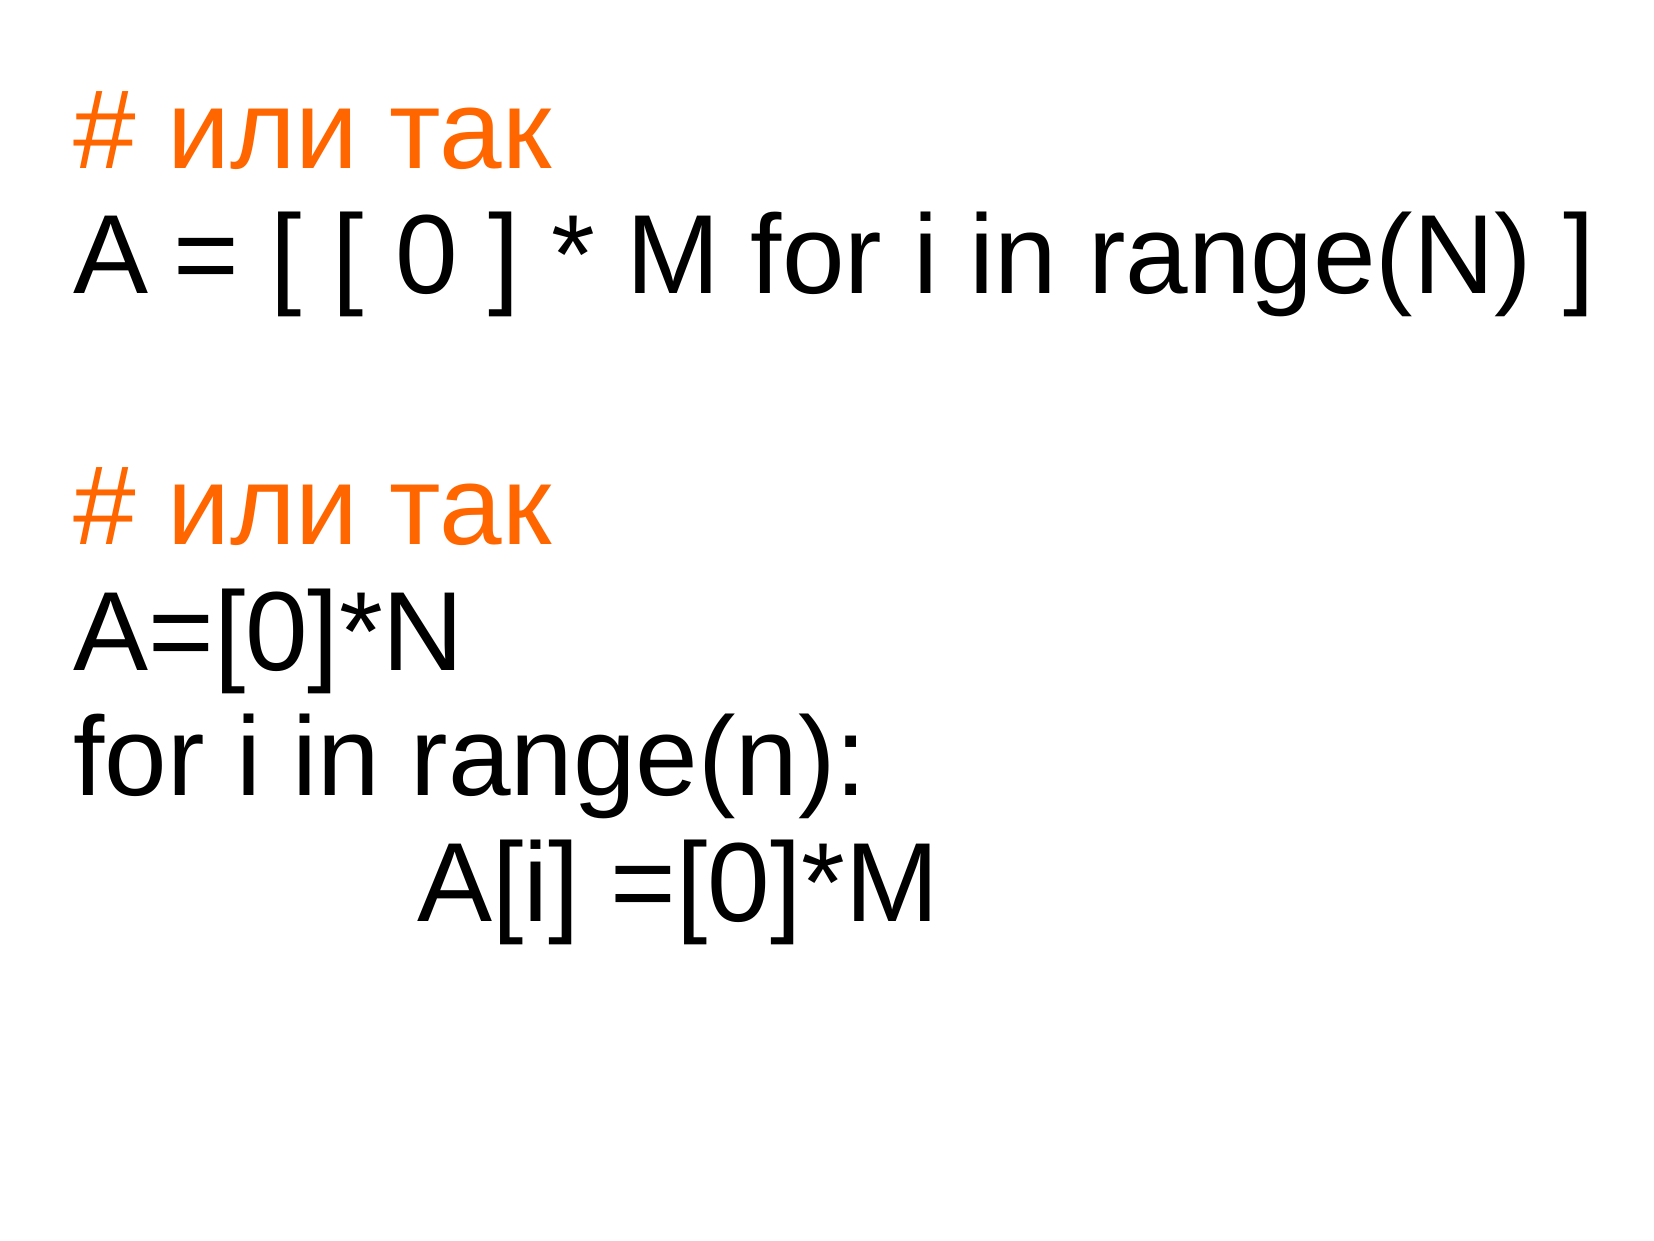

# или так
A = [ [ 0 ] * M for i in range(N) ]
# или так
A=[0]*N
for i in range(n):
 A[i] =[0]*M